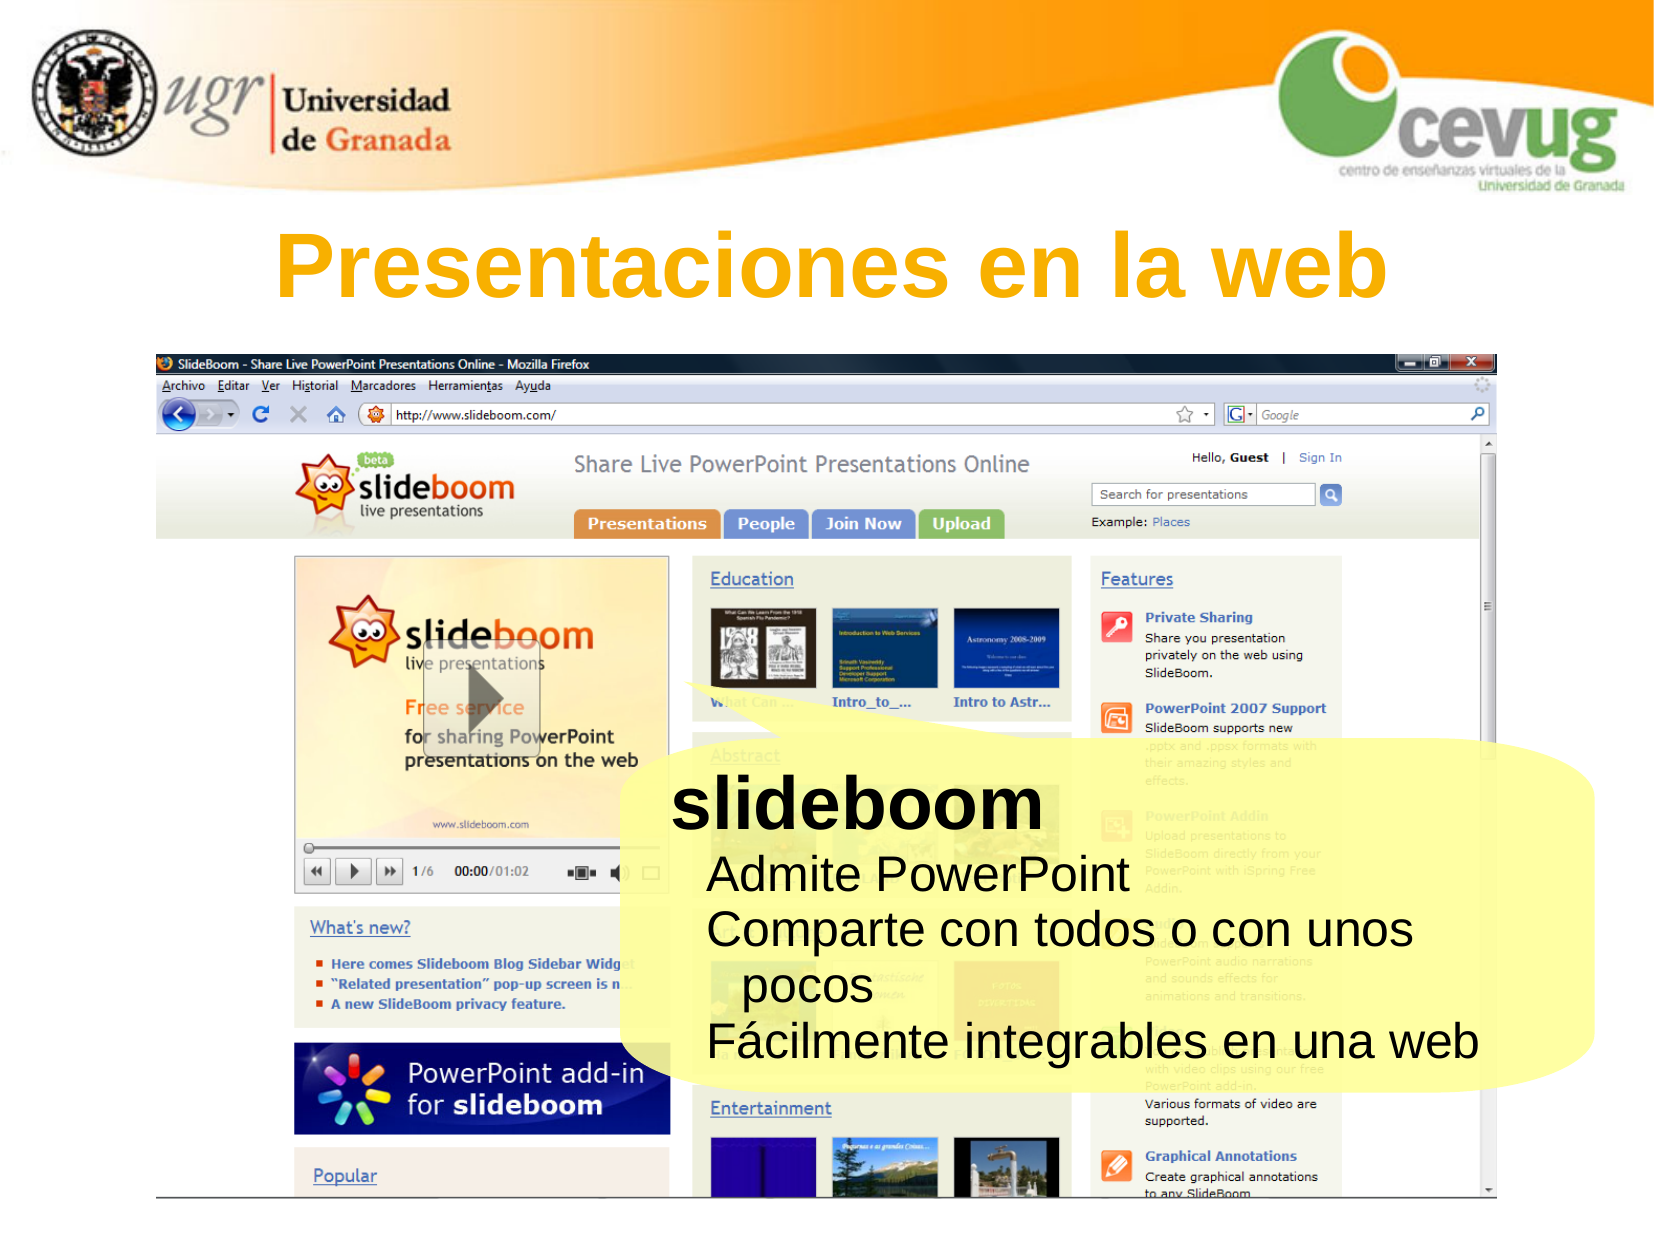

# Presentaciones en la web
slideboom
Admite PowerPoint
Comparte con todos o con unos pocos
Fácilmente integrables en una web